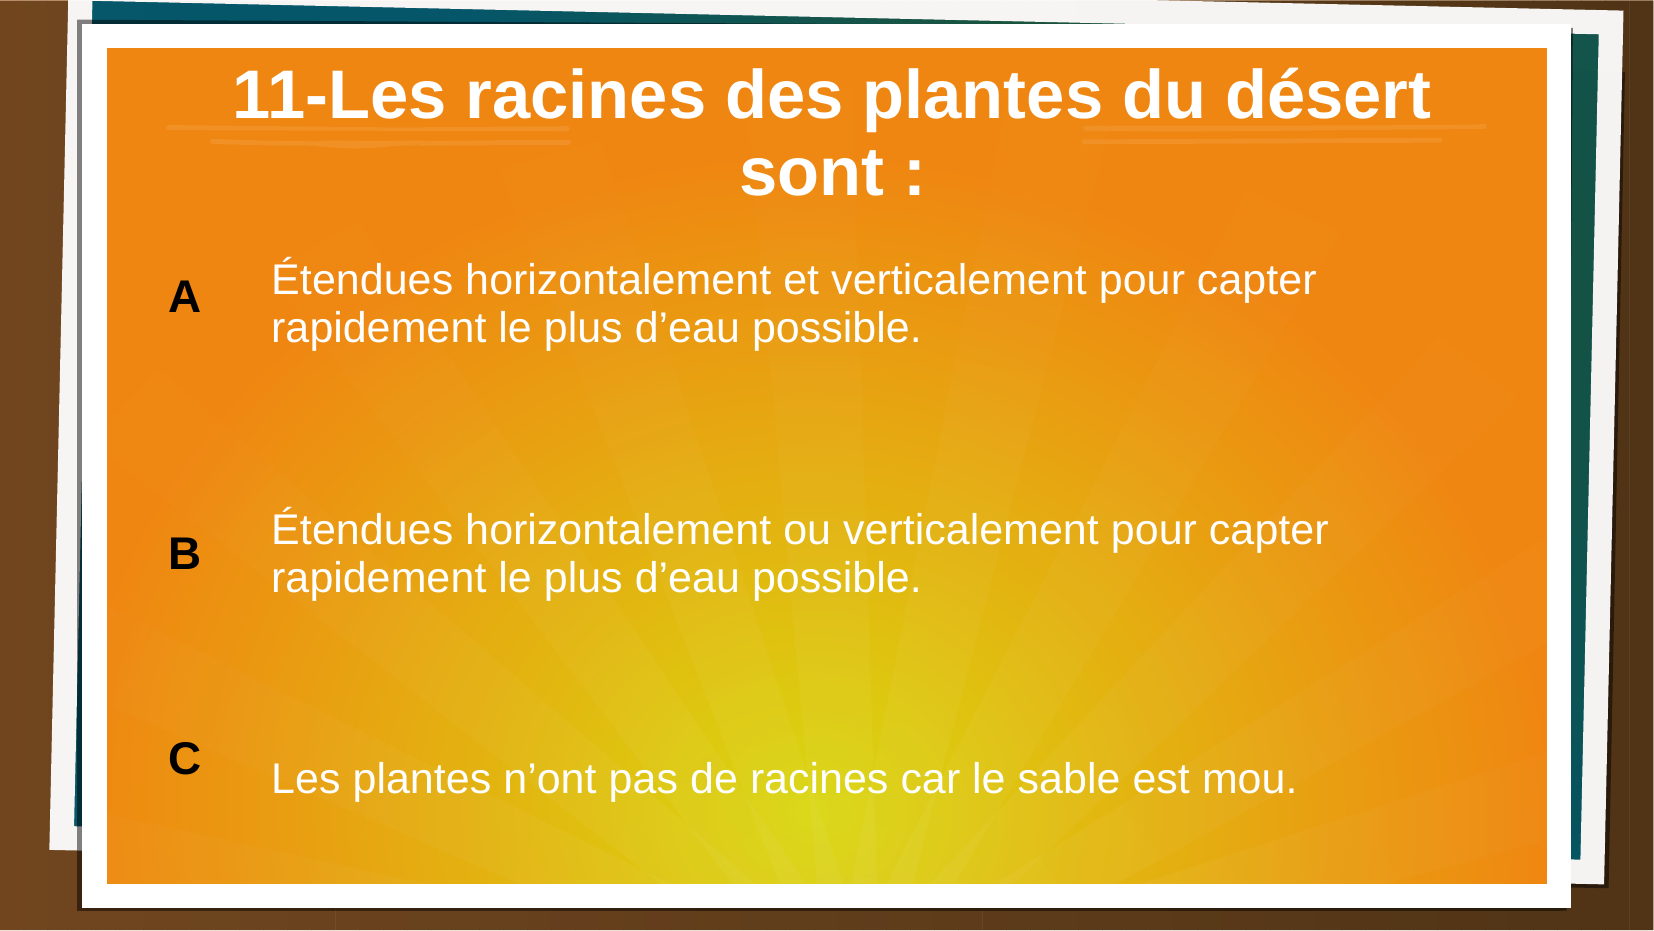

# 11-Les racines des plantes du désert sont :
Étendues horizontalement et verticalement pour capter rapidement le plus d’eau possible.
Étendues horizontalement ou verticalement pour capter rapidement le plus d’eau possible.
Les plantes n’ont pas de racines car le sable est mou.
A
		B
	C